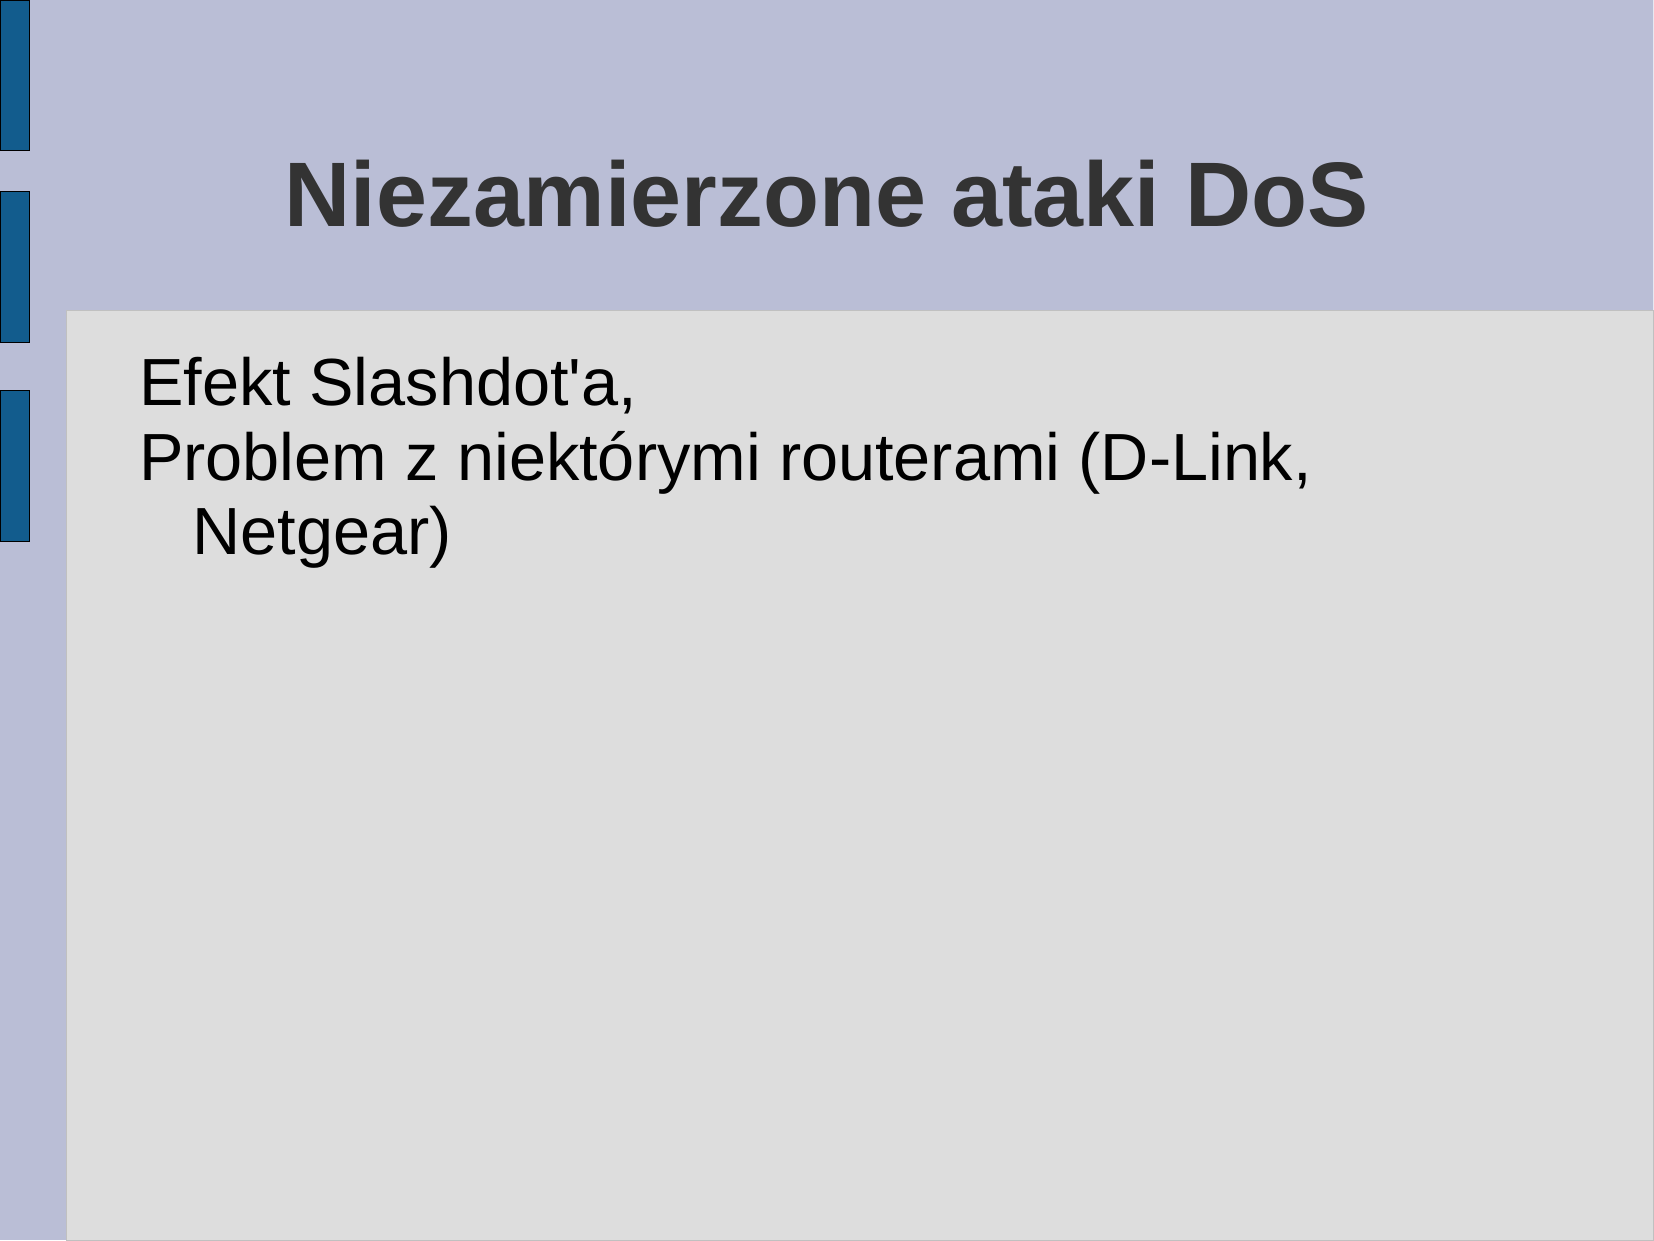

# Niezamierzone ataki DoS
Efekt Slashdot'a,
Problem z niektórymi routerami (D-Link, Netgear)